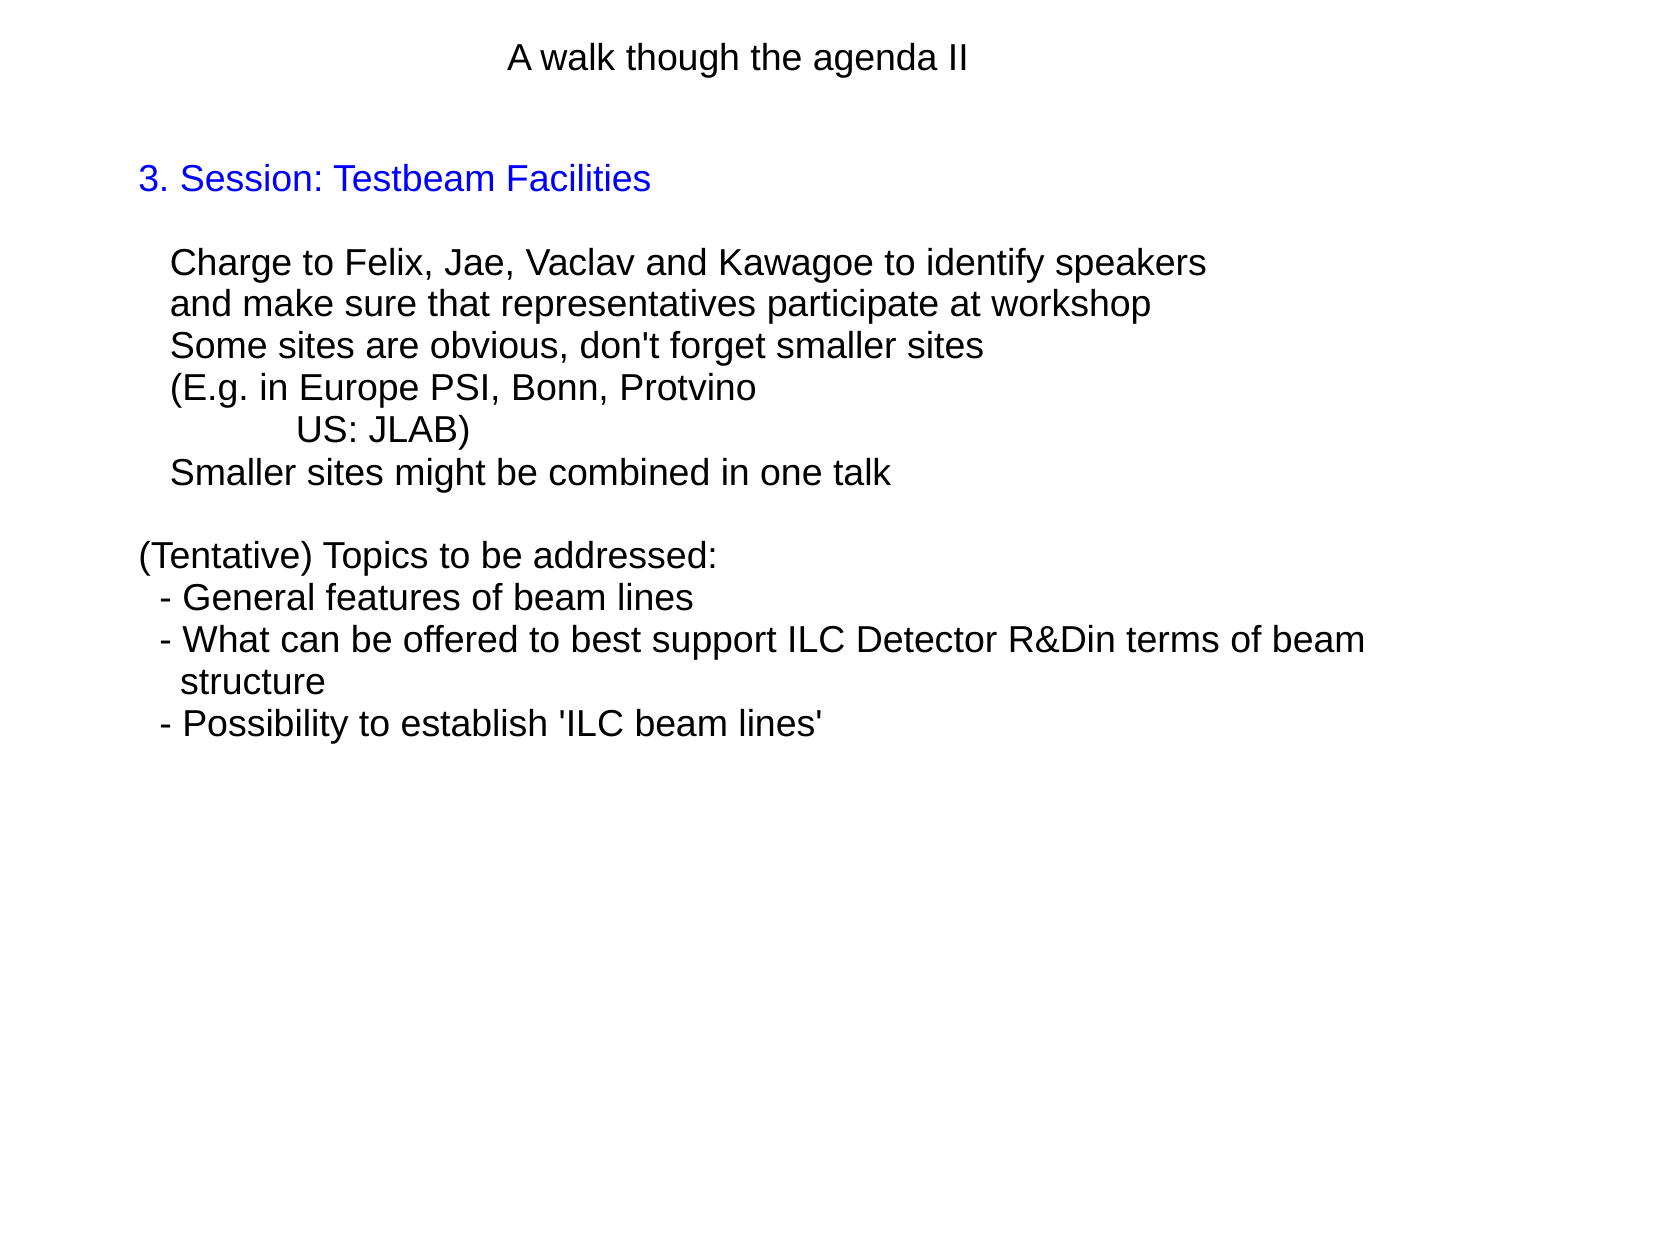

A walk though the agenda II
3. Session: Testbeam Facilities
 Charge to Felix, Jae, Vaclav and Kawagoe to identify speakers
 and make sure that representatives participate at workshop
 Some sites are obvious, don't forget smaller sites
 (E.g. in Europe PSI, Bonn, Protvino
 US: JLAB)
 Smaller sites might be combined in one talk
(Tentative) Topics to be addressed:
 - General features of beam lines
 - What can be offered to best support ILC Detector R&Din terms of beam
 structure
 - Possibility to establish 'ILC beam lines'